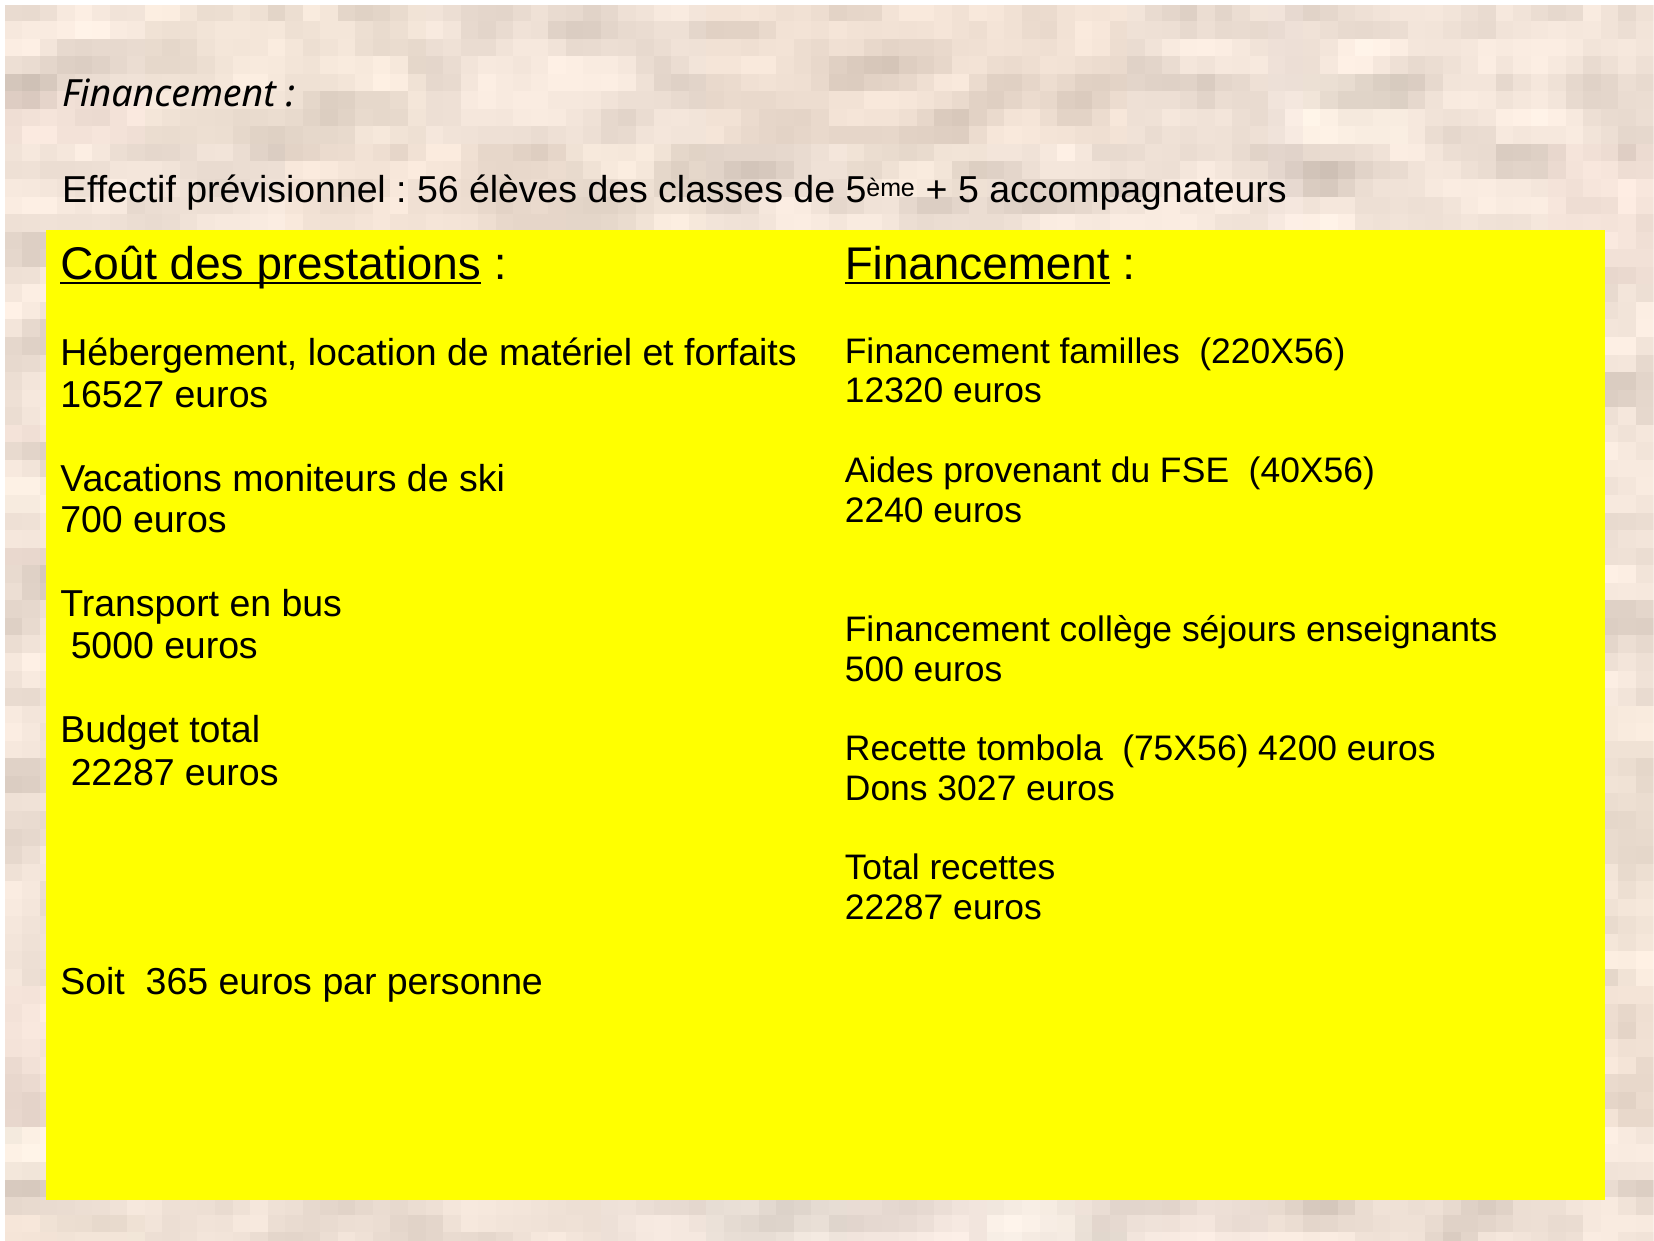

Financement :
Effectif prévisionnel : 56 élèves des classes de 5ème + 5 accompagnateurs
| Coût des prestations : Hébergement, location de matériel et forfaits 16527 euros Vacations moniteurs de ski  700 euros Transport en bus 5000 euros Budget total 22287 euros Soit 365 euros par personne | Financement : Financement familles (220X56) 12320 euros Aides provenant du FSE (40X56) 2240 euros Financement collège séjours enseignants 500 euros Recette tombola (75X56) 4200 euros Dons 3027 euros Total recettes 22287 euros |
| --- | --- |